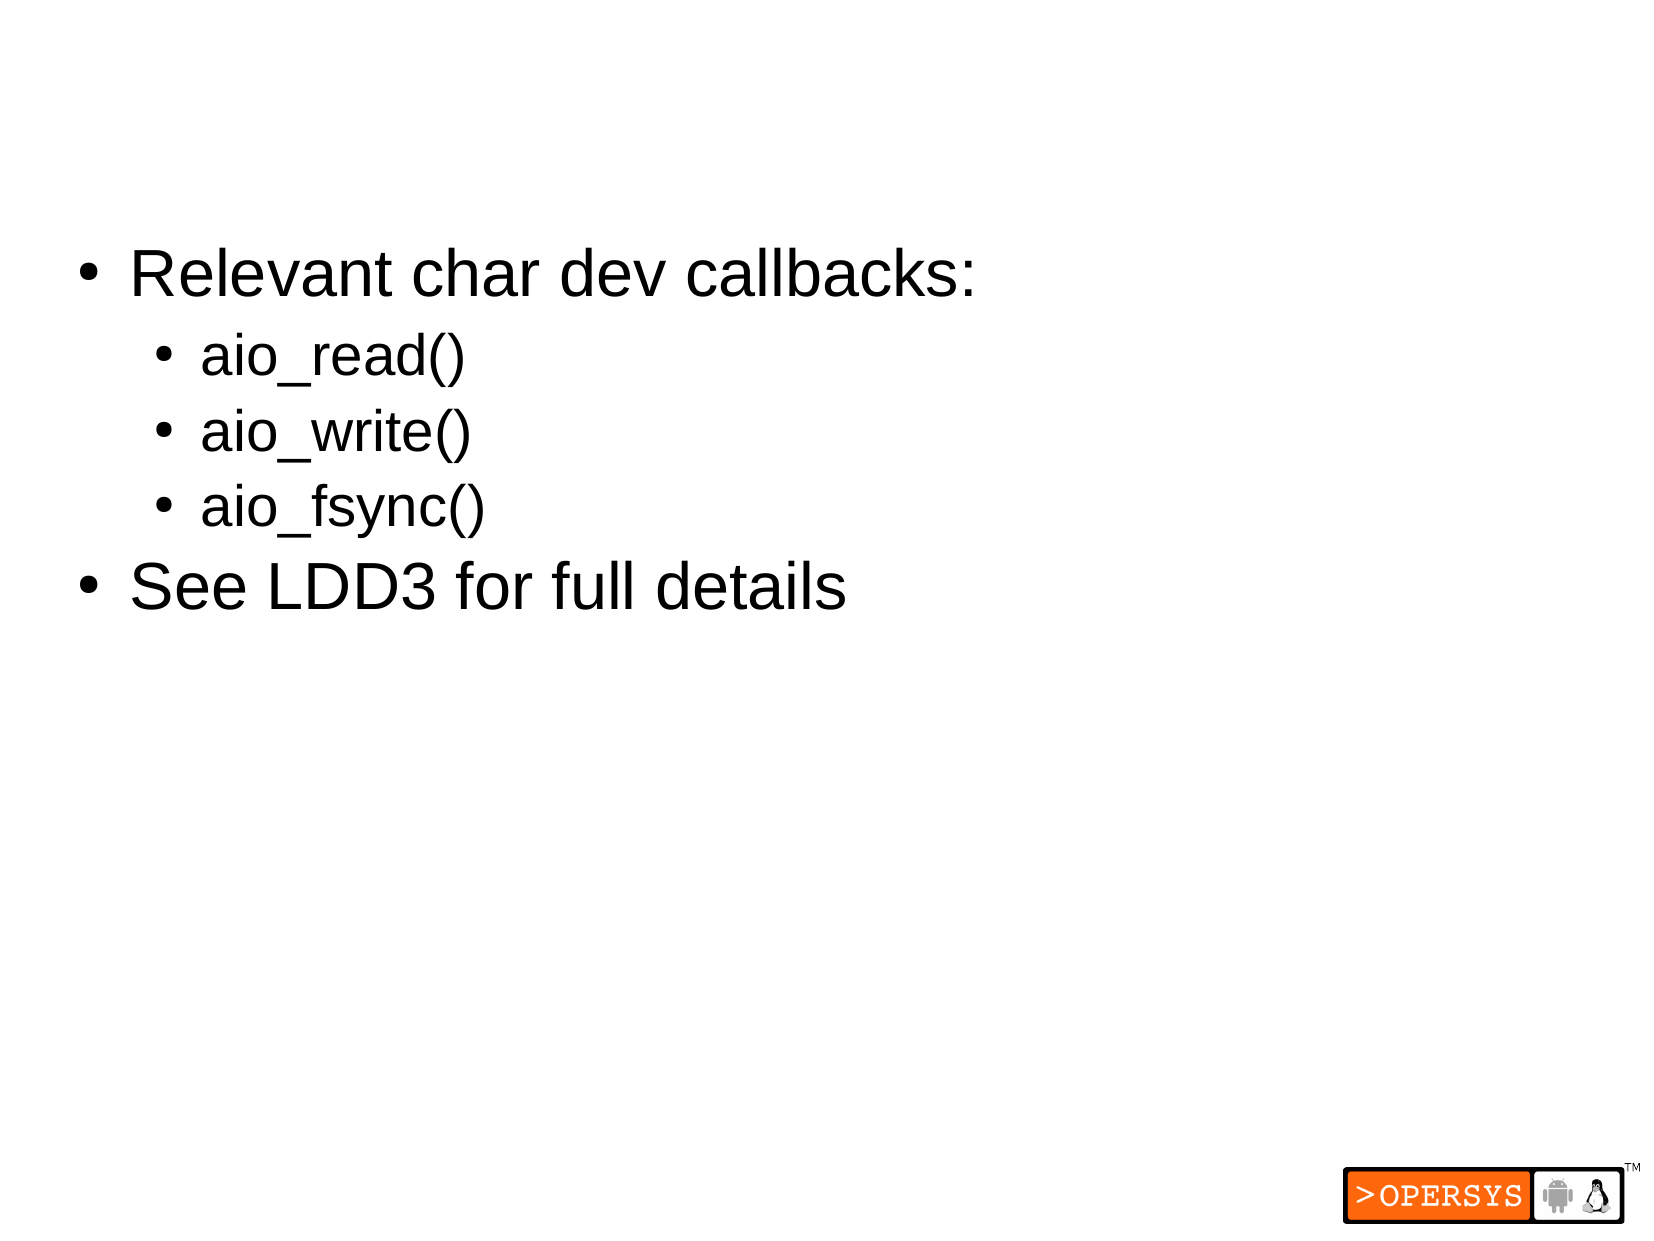

# Relevant char dev callbacks:
aio_read()
aio_write()
aio_fsync()
See LDD3 for full details